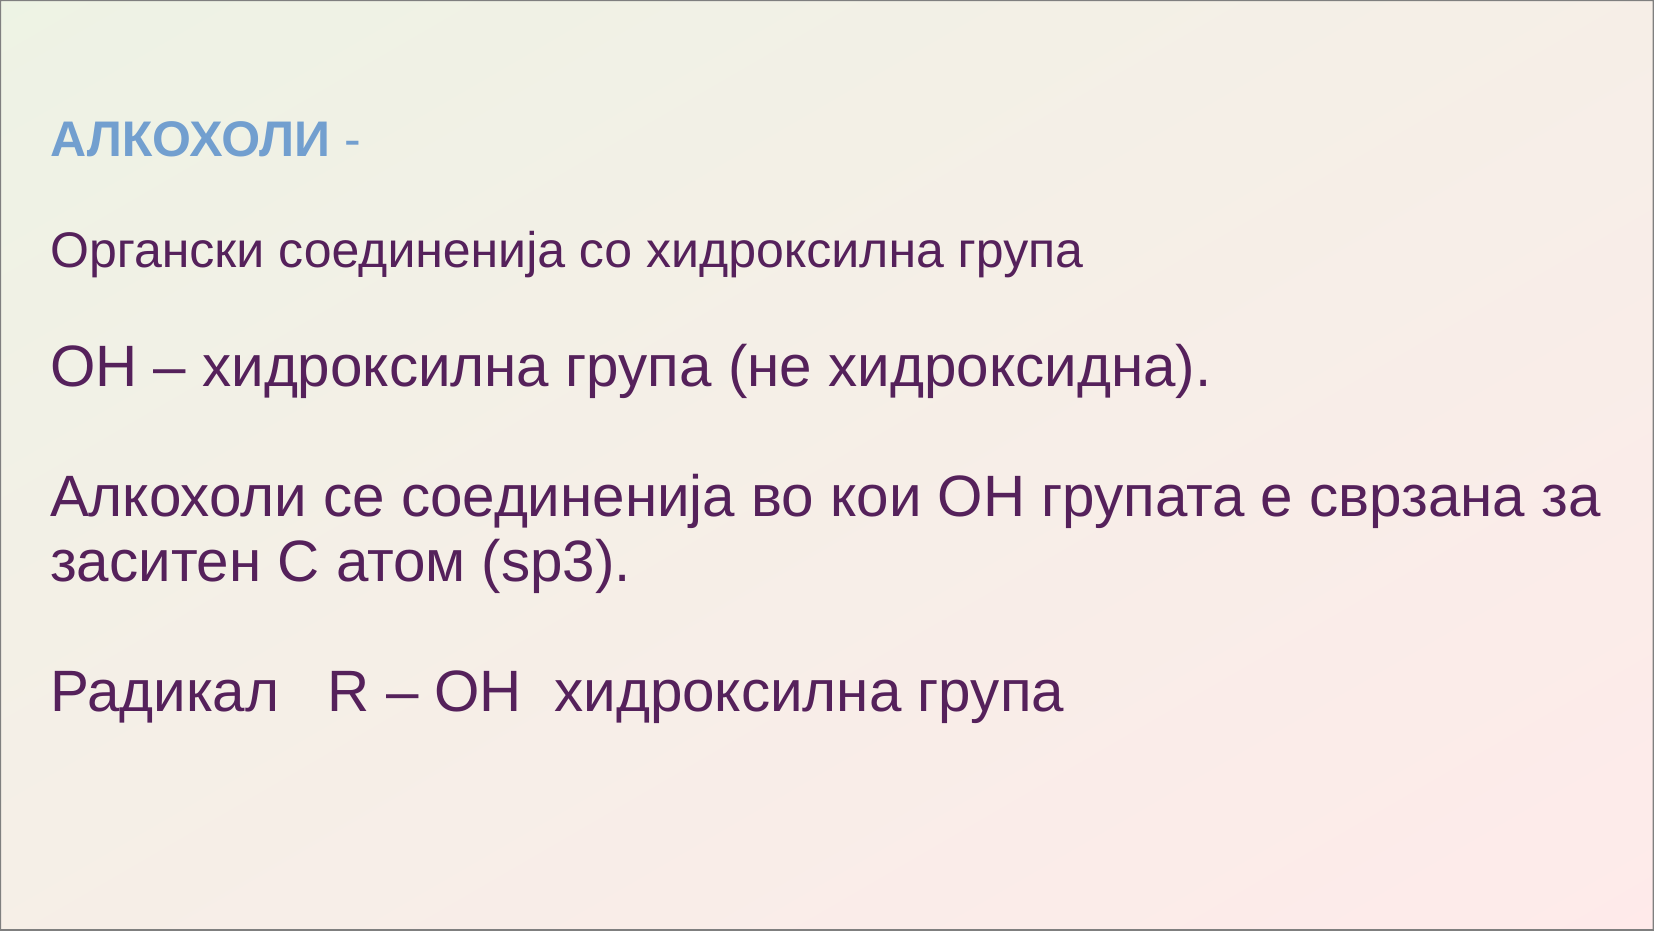

АЛКОХОЛИ -
Органски соединенија со хидроксилна група
ОН – хидроксилна група (не хидроксидна).
Алкохоли се соединенија во кои ОН групата е сврзана за заситен С атом (sp3).
Радикал R – OH хидроксилна група